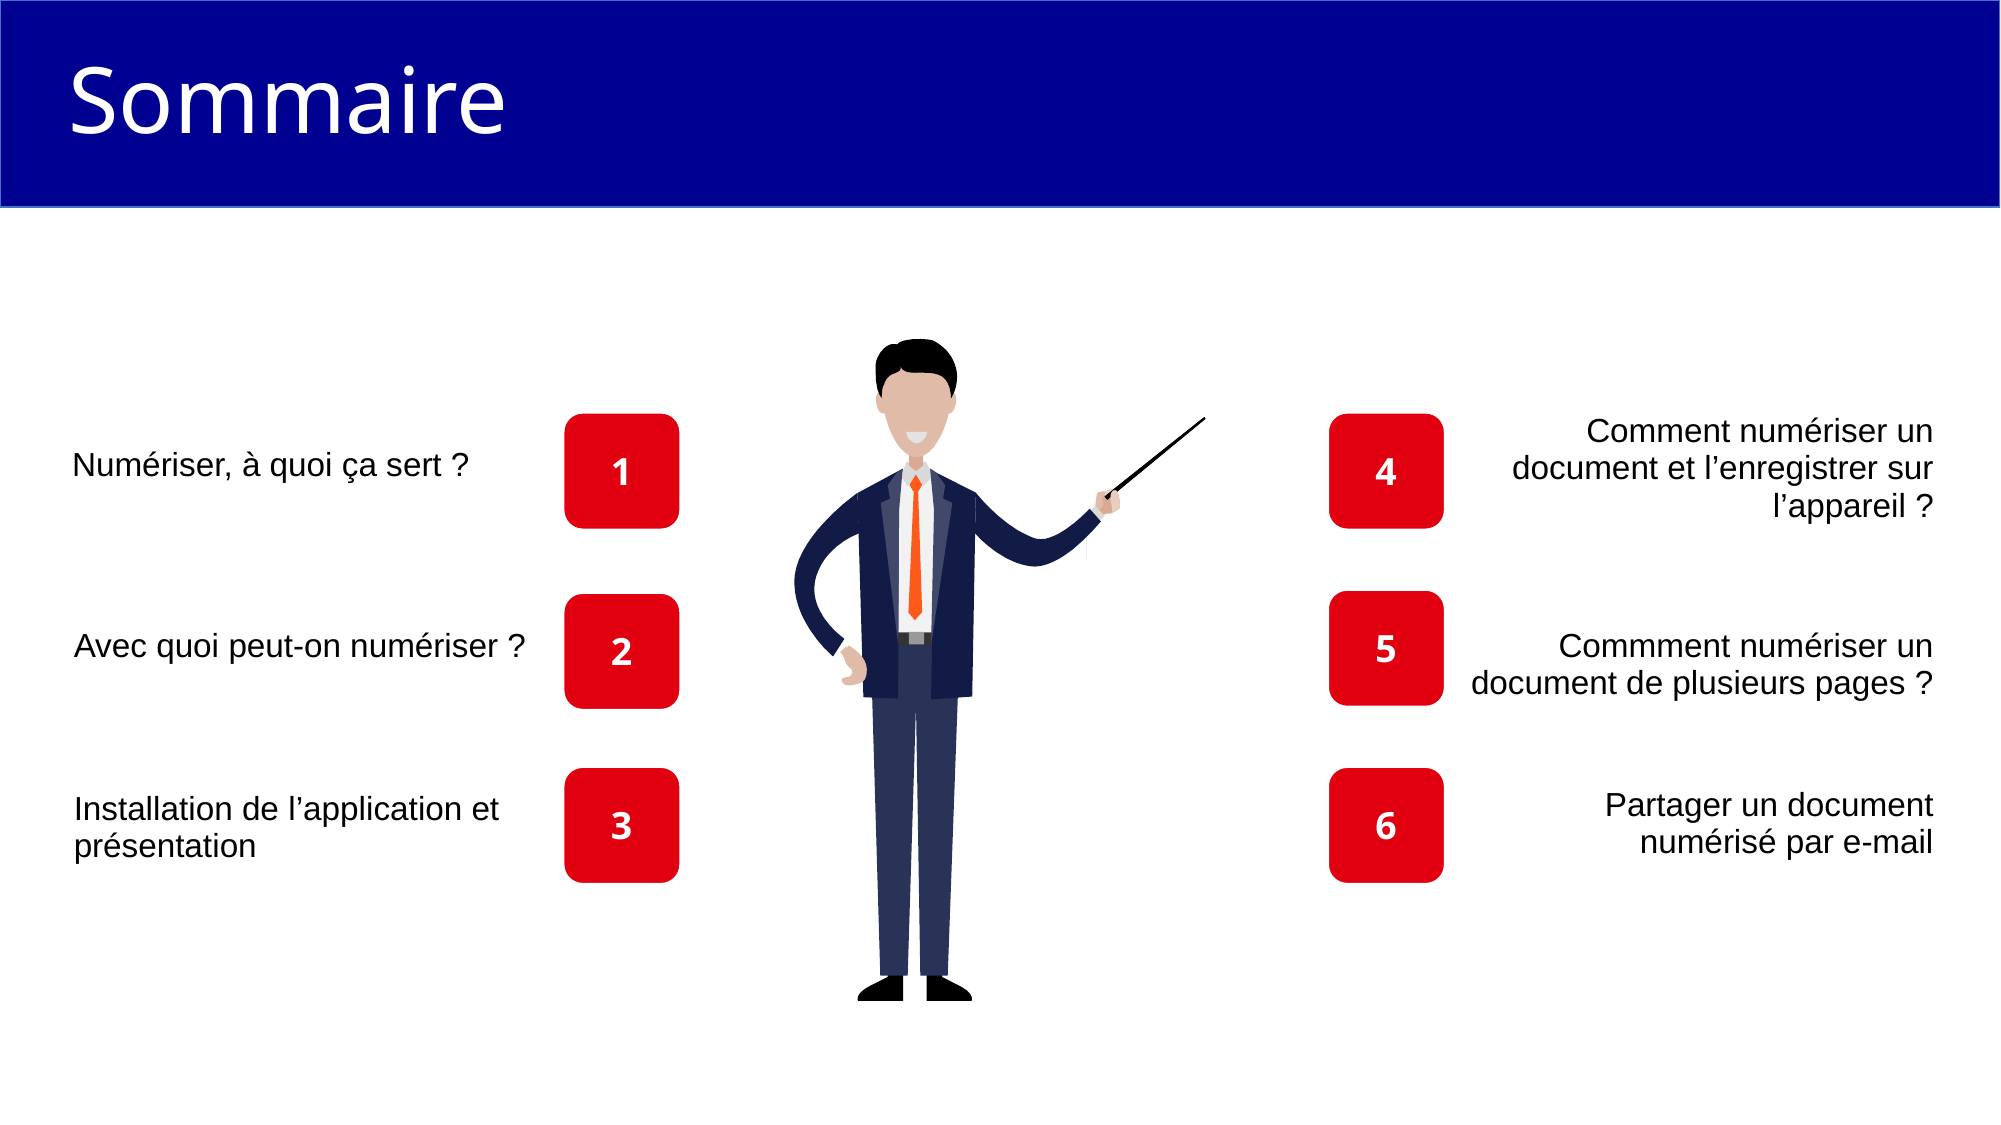

# Sommaire
Comment numériser un document et l’enregistrer sur l’appareil ?
1
4
Numériser, à quoi ça sert ?
5
2
Avec quoi peut-on numériser ?
Commment numériser un document de plusieurs pages ?
3
6
Partager un document numérisé par e-mail
Installation de l’application et présentation